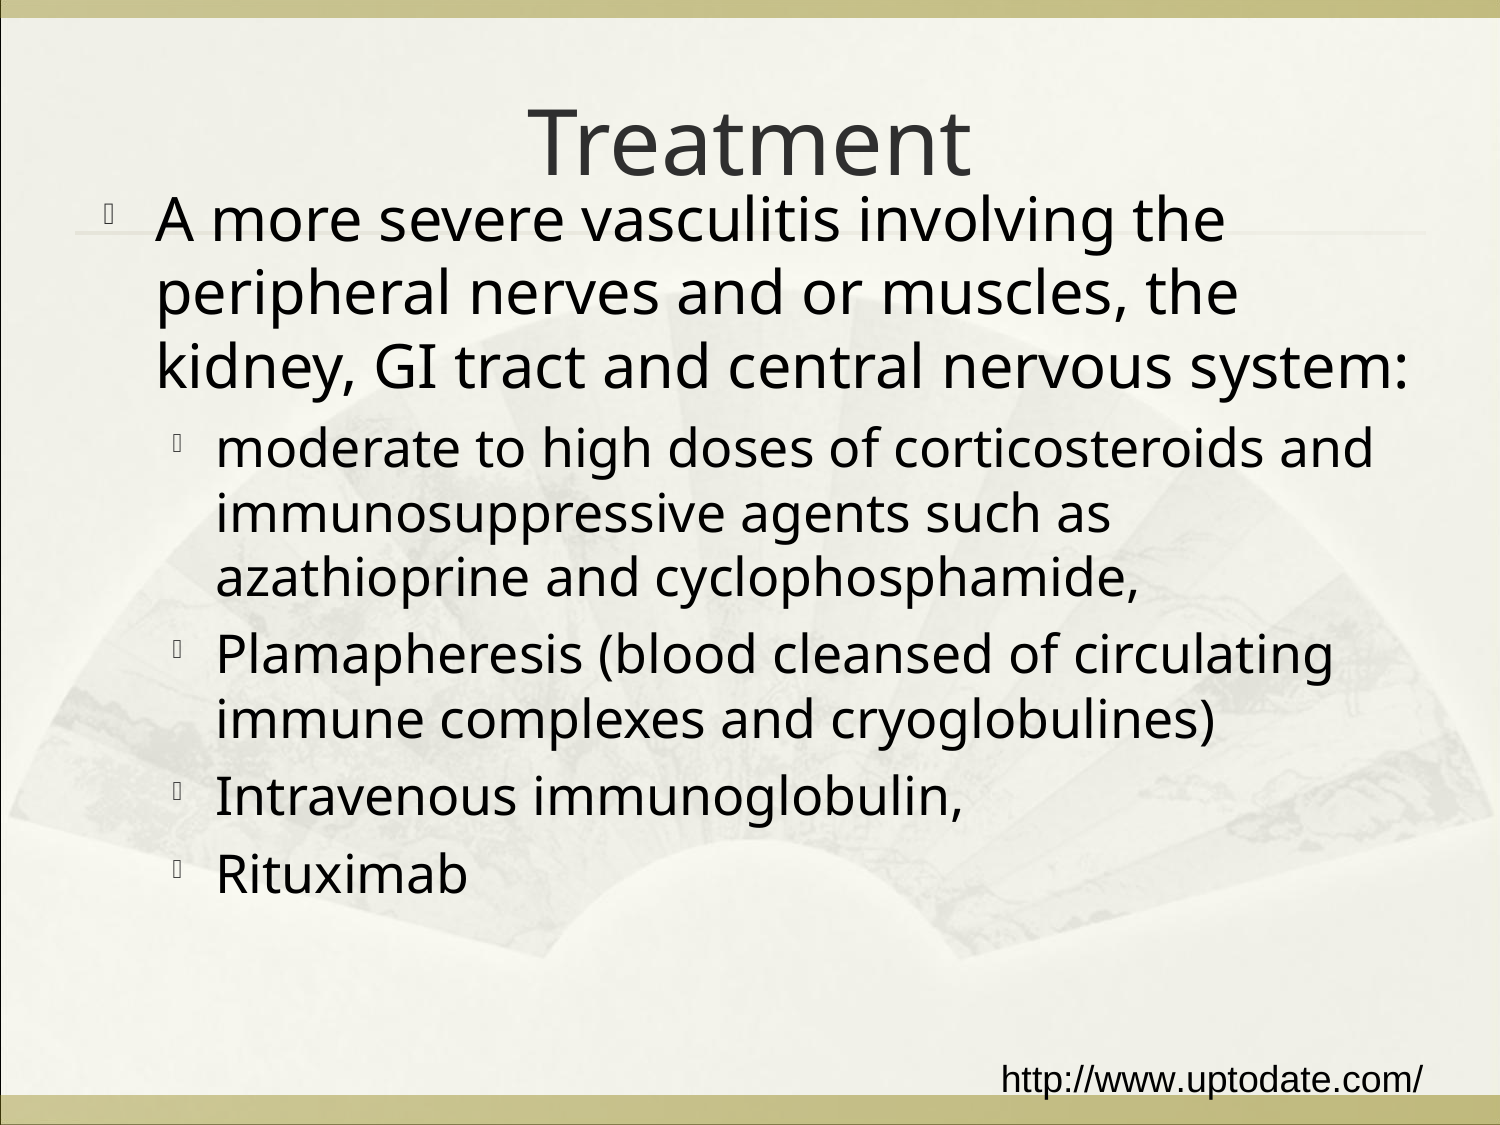

# Treatment
A more severe vasculitis involving the peripheral nerves and or muscles, the kidney, GI tract and central nervous system:
moderate to high doses of corticosteroids and immunosuppressive agents such as azathioprine and cyclophosphamide,
Plamapheresis (blood cleansed of circulating immune complexes and cryoglobulines)
Intravenous immunoglobulin,
Rituximab
http://www.uptodate.com/